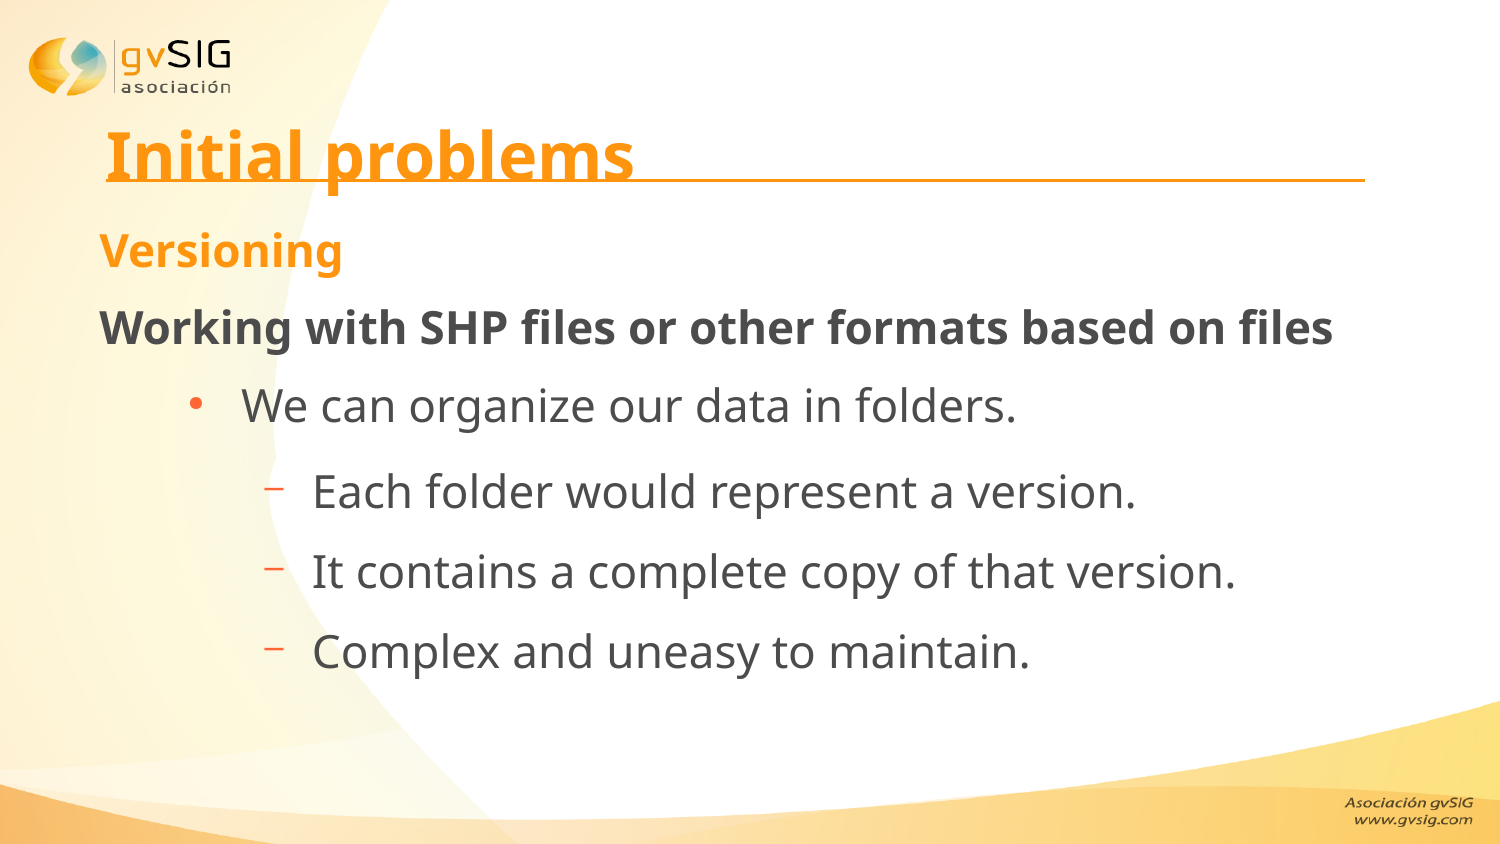

# Initial problems
Versioning
Working with SHP files or other formats based on files
We can organize our data in folders.
Each folder would represent a version.
It contains a complete copy of that version.
Complex and uneasy to maintain.